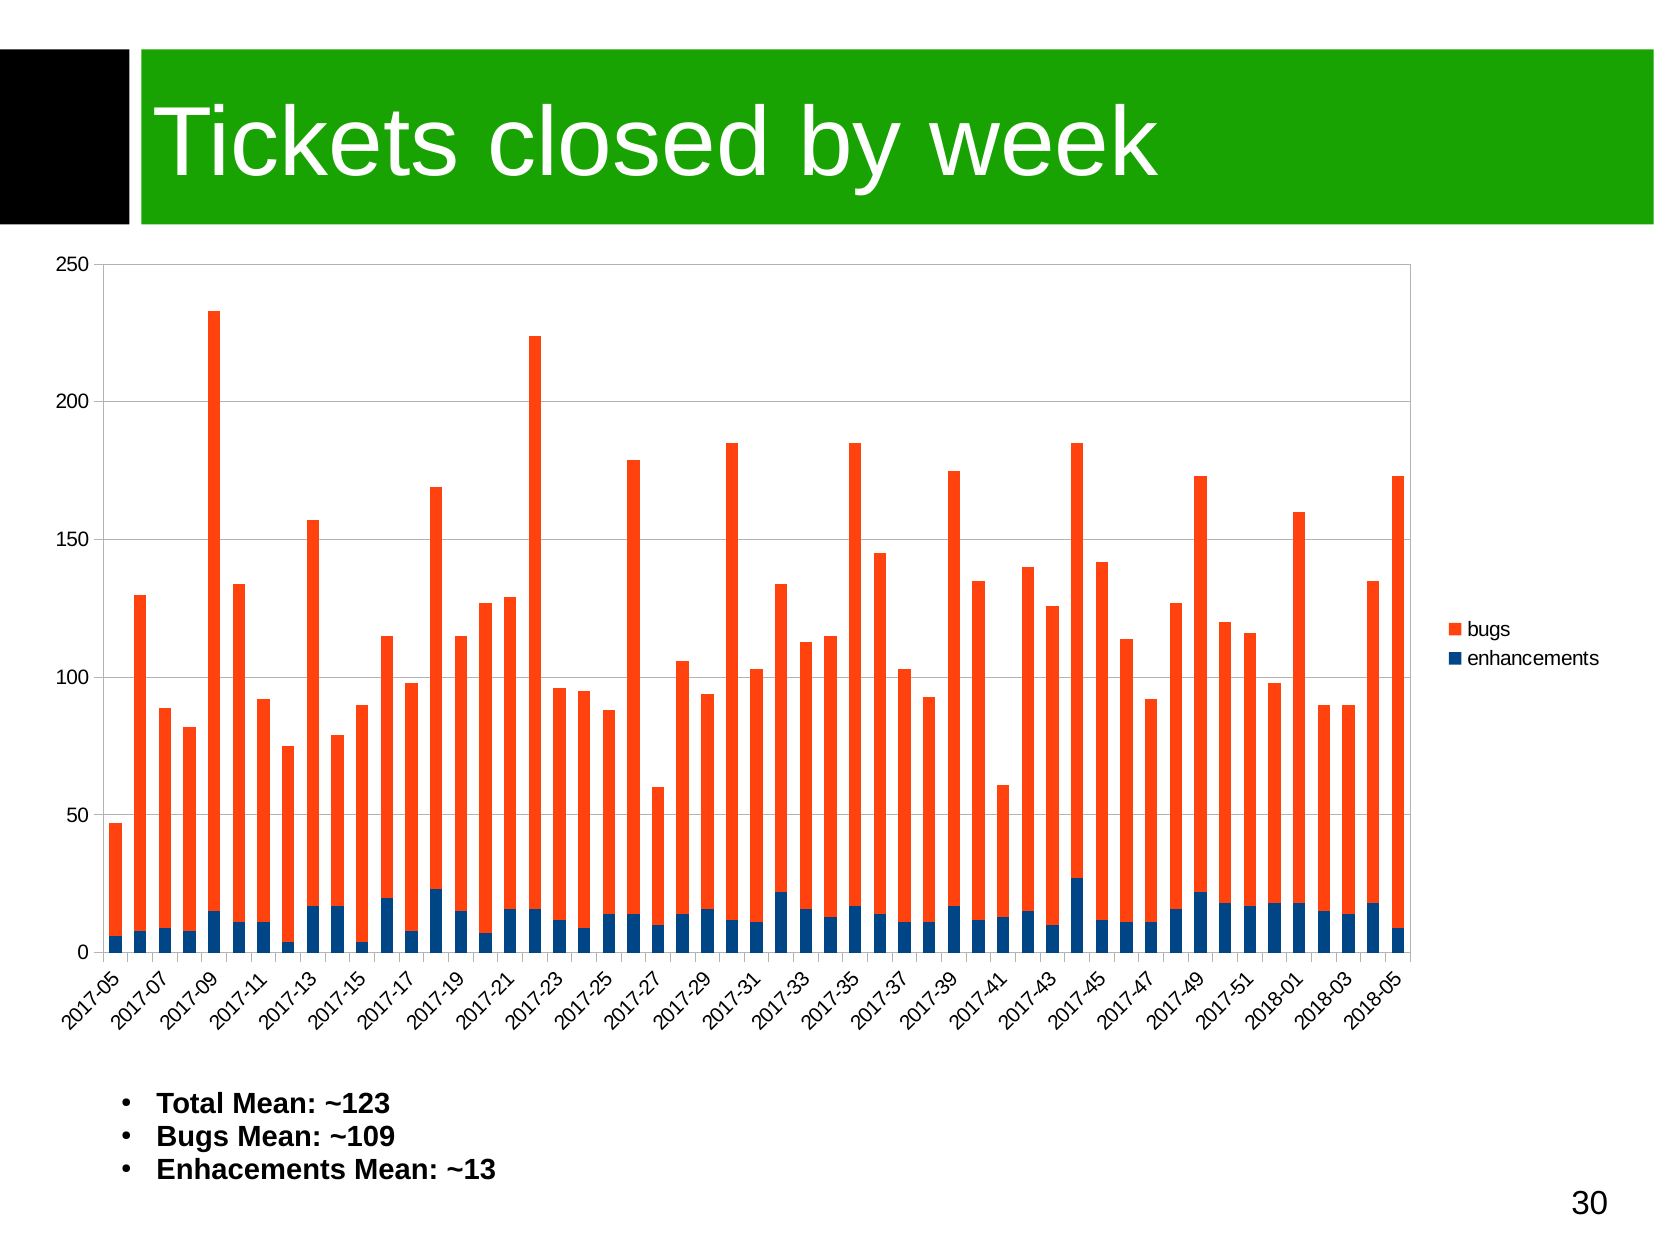

# Tickets closed by week
### Chart
| Category | enhancements | bugs |
|---|---|---|
| 2017-05 | 6.0 | 41.0 |
| 2017-06 | 8.0 | 122.0 |
| 2017-07 | 9.0 | 80.0 |
| 2017-08 | 8.0 | 74.0 |
| 2017-09 | 15.0 | 218.0 |
| 2017-10 | 11.0 | 123.0 |
| 2017-11 | 11.0 | 81.0 |
| 2017-12 | 4.0 | 71.0 |
| 2017-13 | 17.0 | 140.0 |
| 2017-14 | 17.0 | 62.0 |
| 2017-15 | 4.0 | 86.0 |
| 2017-16 | 20.0 | 95.0 |
| 2017-17 | 8.0 | 90.0 |
| 2017-18 | 23.0 | 146.0 |
| 2017-19 | 15.0 | 100.0 |
| 2017-20 | 7.0 | 120.0 |
| 2017-21 | 16.0 | 113.0 |
| 2017-22 | 16.0 | 208.0 |
| 2017-23 | 12.0 | 84.0 |
| 2017-24 | 9.0 | 86.0 |
| 2017-25 | 14.0 | 74.0 |
| 2017-26 | 14.0 | 165.0 |
| 2017-27 | 10.0 | 50.0 |
| 2017-28 | 14.0 | 92.0 |
| 2017-29 | 16.0 | 78.0 |
| 2017-30 | 12.0 | 173.0 |
| 2017-31 | 11.0 | 92.0 |
| 2017-32 | 22.0 | 112.0 |
| 2017-33 | 16.0 | 97.0 |
| 2017-34 | 13.0 | 102.0 |
| 2017-35 | 17.0 | 168.0 |
| 2017-36 | 14.0 | 131.0 |
| 2017-37 | 11.0 | 92.0 |
| 2017-38 | 11.0 | 82.0 |
| 2017-39 | 17.0 | 158.0 |
| 2017-40 | 12.0 | 123.0 |
| 2017-41 | 13.0 | 48.0 |
| 2017-42 | 15.0 | 125.0 |
| 2017-43 | 10.0 | 116.0 |
| 2017-44 | 27.0 | 158.0 |
| 2017-45 | 12.0 | 130.0 |
| 2017-46 | 11.0 | 103.0 |
| 2017-47 | 11.0 | 81.0 |
| 2017-48 | 16.0 | 111.0 |
| 2017-49 | 22.0 | 151.0 |
| 2017-50 | 18.0 | 102.0 |
| 2017-51 | 17.0 | 99.0 |
| 2017-52 | 18.0 | 80.0 |
| 2018-01 | 18.0 | 142.0 |
| 2018-02 | 15.0 | 75.0 |
| 2018-03 | 14.0 | 76.0 |
| 2018-04 | 18.0 | 117.0 |
| 2018-05 | 9.0 | 164.0 |Total Mean: ~123
Bugs Mean: ~109
Enhacements Mean: ~13